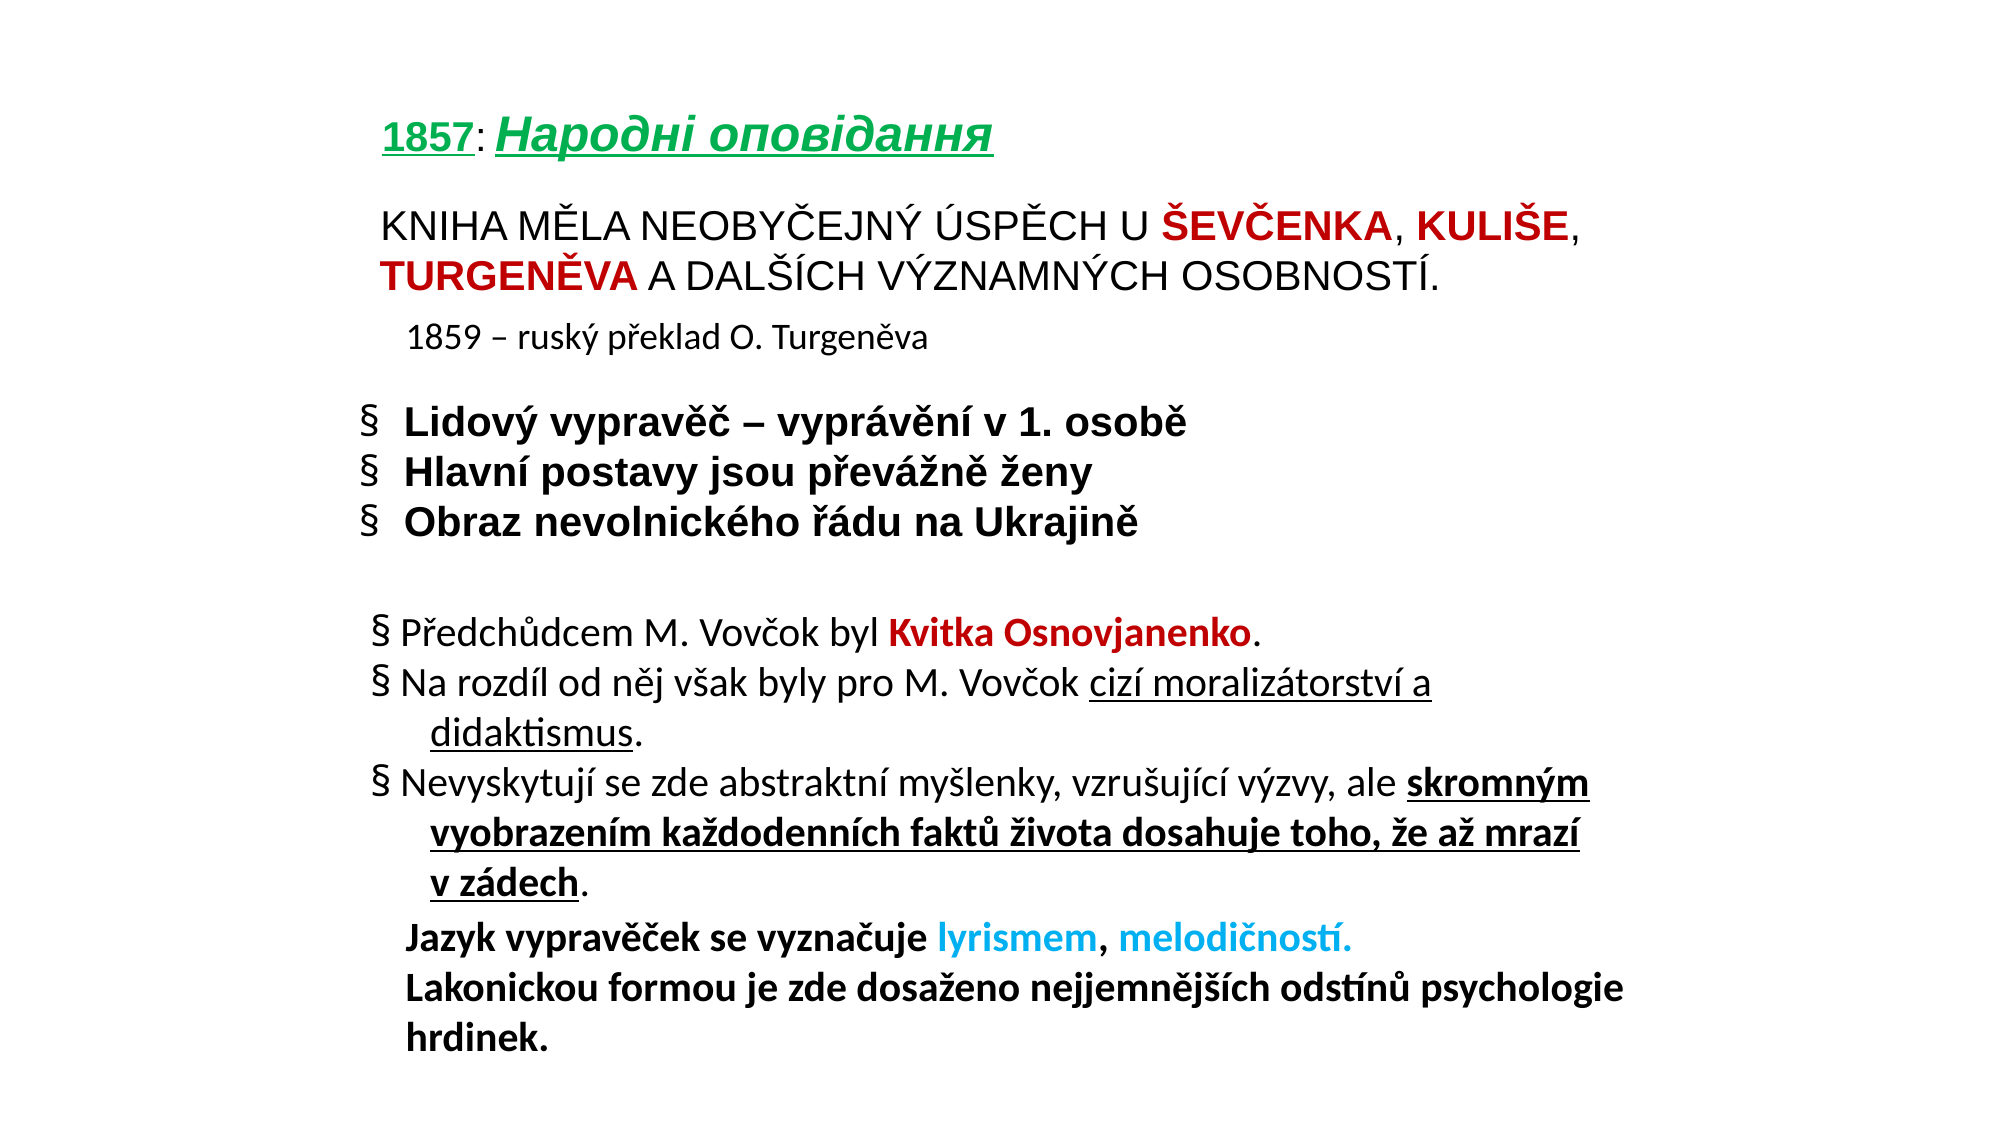

1857: Народні оповідання
KNIHA MĚLA NEOBYČEJNÝ ÚSPĚCH U ŠEVČENKA, KULIŠE, TURGENĚVA A DALŠÍCH VÝZNAMNÝCH OSOBNOSTÍ.
1859 – ruský překlad O. Turgeněva
Lidový vypravěč – vyprávění v 1. osobě
Hlavní postavy jsou převážně ženy
Obraz nevolnického řádu na Ukrajině
Předchůdcem M. Vovčok byl Kvitka Osnovjanenko.
Na rozdíl od něj však byly pro M. Vovčok cizí moralizátorství a didaktismus.
Nevyskytují se zde abstraktní myšlenky, vzrušující výzvy, ale skromným vyobrazením každodenních faktů života dosahuje toho, že až mrazí v zádech.
Jazyk vypravěček se vyznačuje lyrismem, melodičností.
Lakonickou formou je zde dosaženo nejjemnějších odstínů psychologie hrdinek.